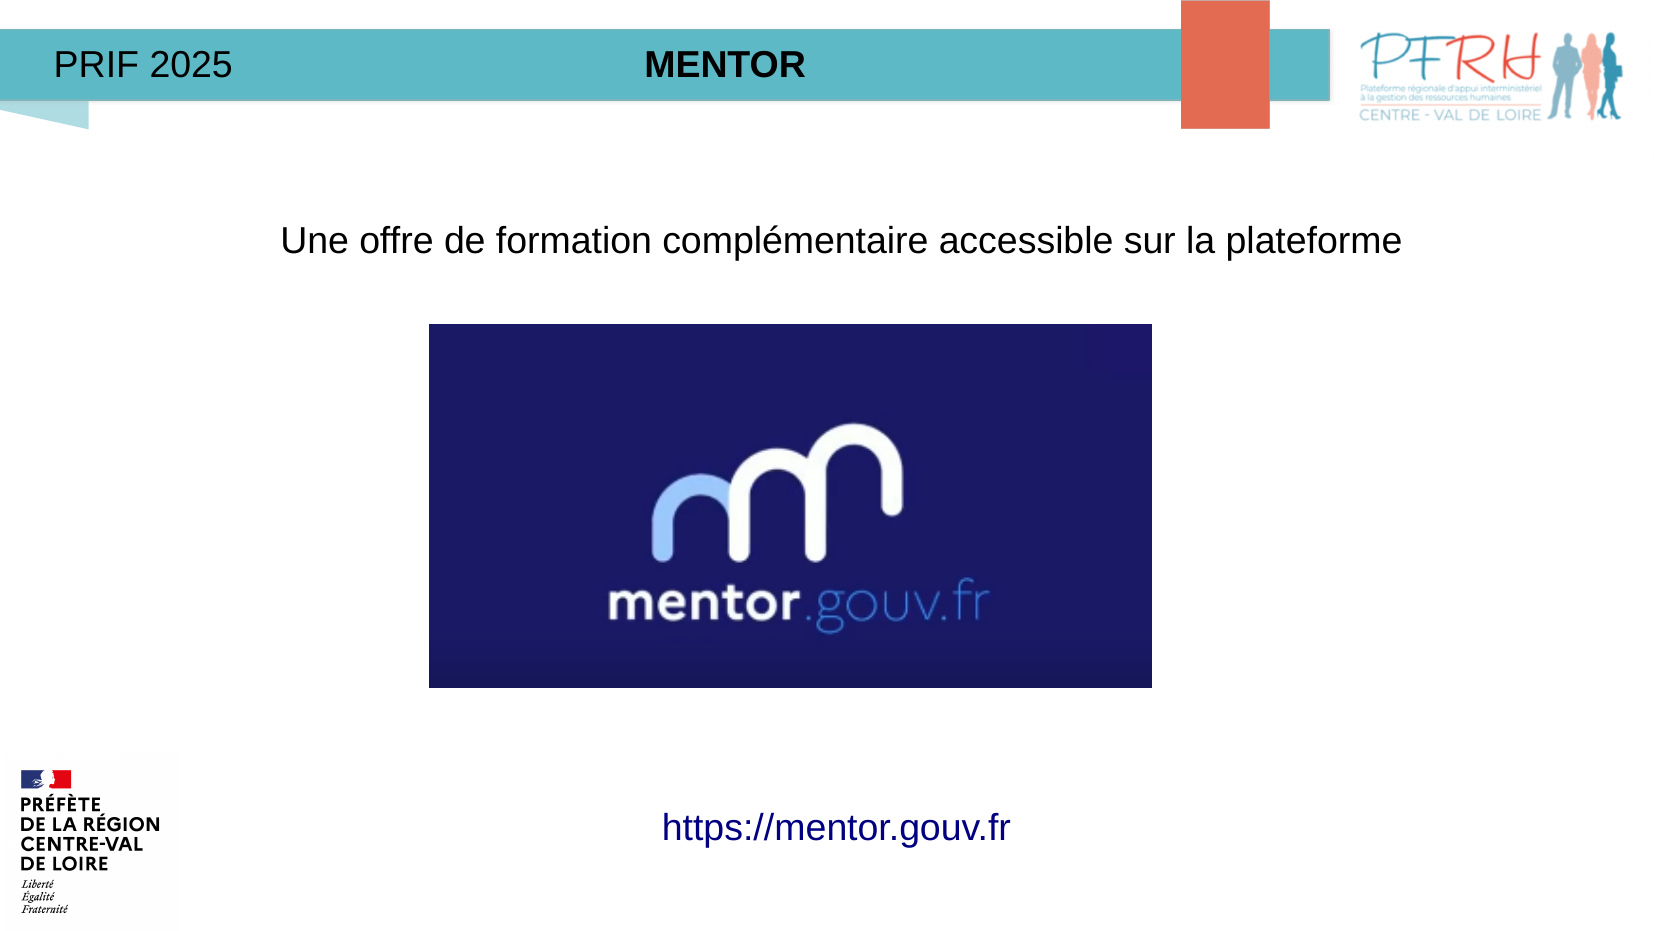

PRIF 2025						MENTOR
Une offre de formation complémentaire accessible sur la plateforme
https://mentor.gouv.fr